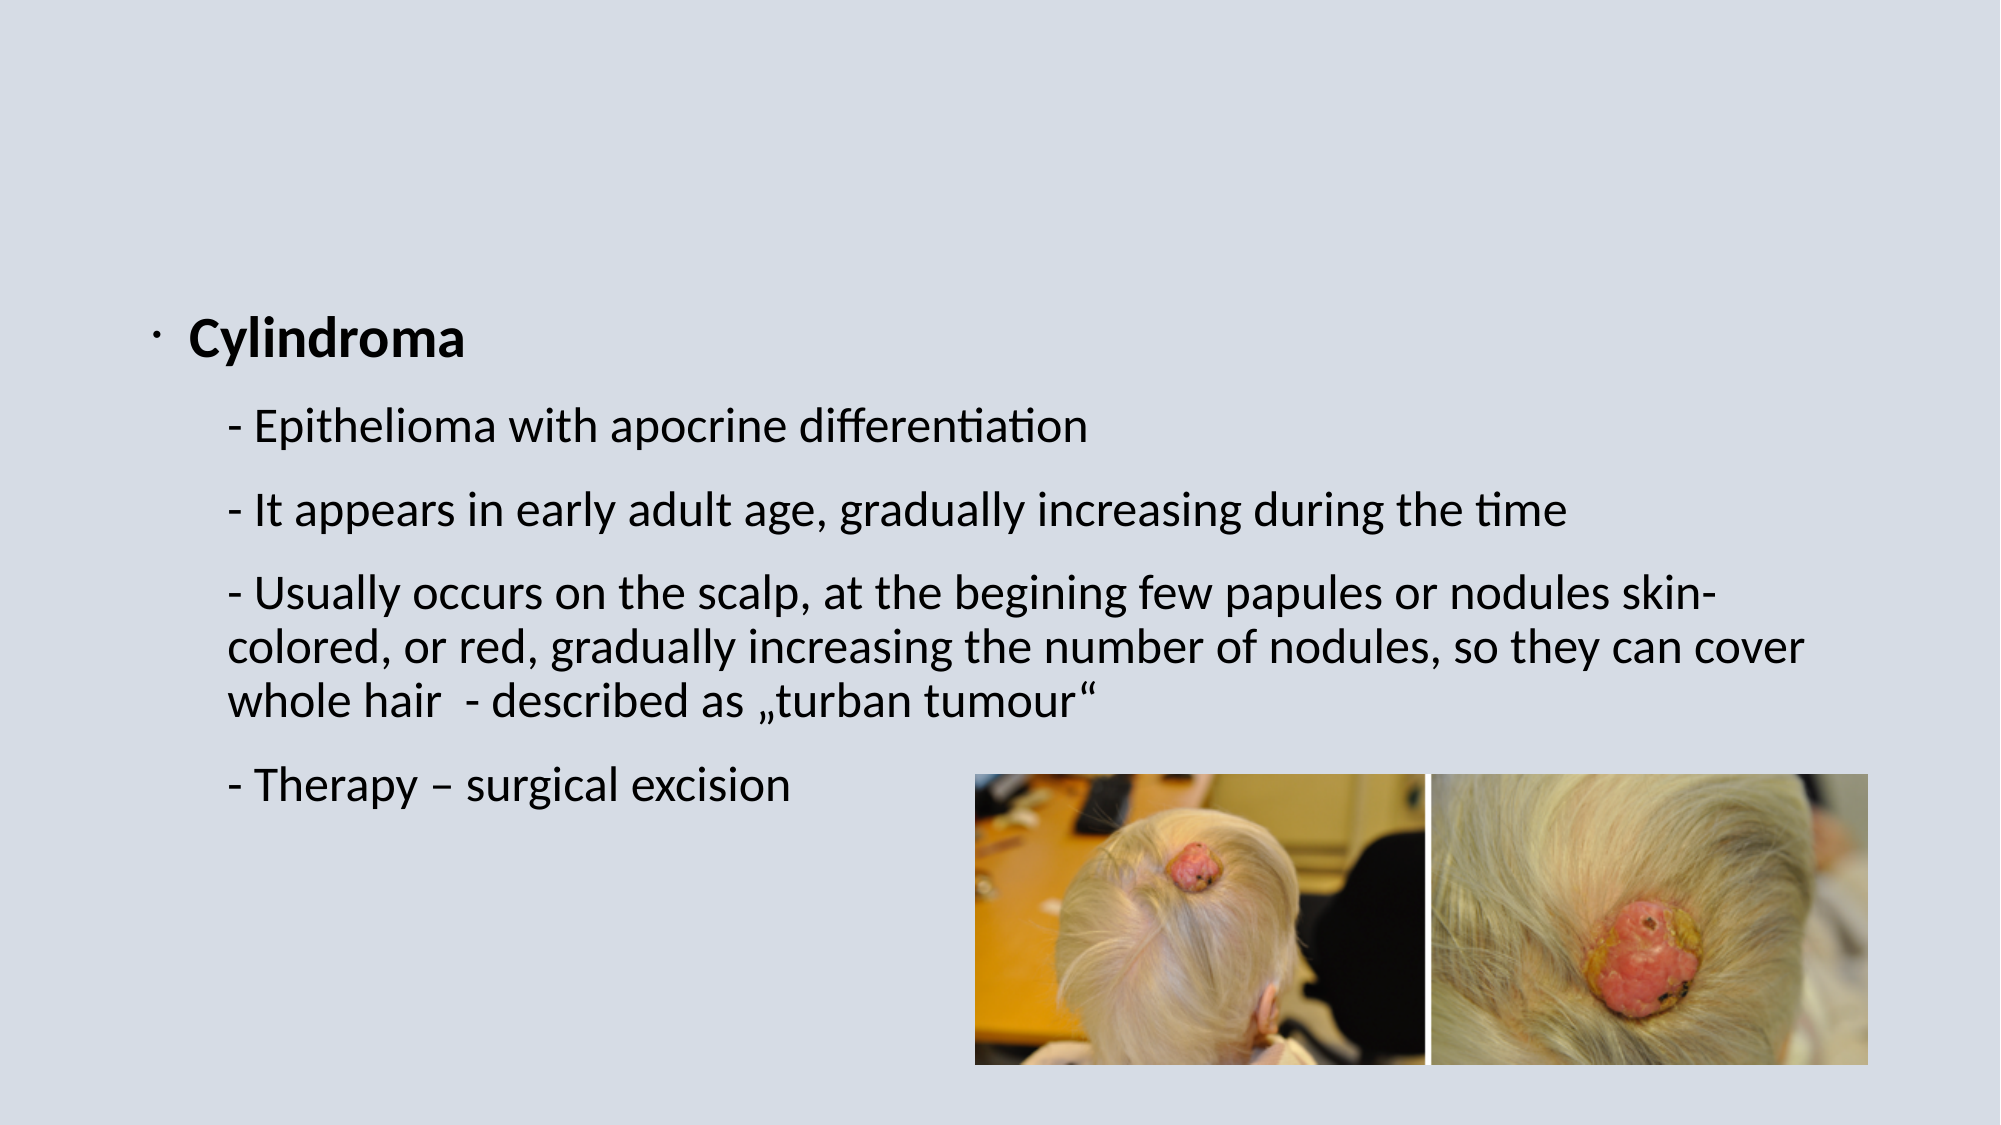

#
Cylindroma
- Epithelioma with apocrine differentiation
- It appears in early adult age, gradually increasing during the time
- Usually occurs on the scalp, at the begining few papules or nodules skin-colored, or red, gradually increasing the number of nodules, so they can cover whole hair - described as „turban tumour“
- Therapy – surgical excision